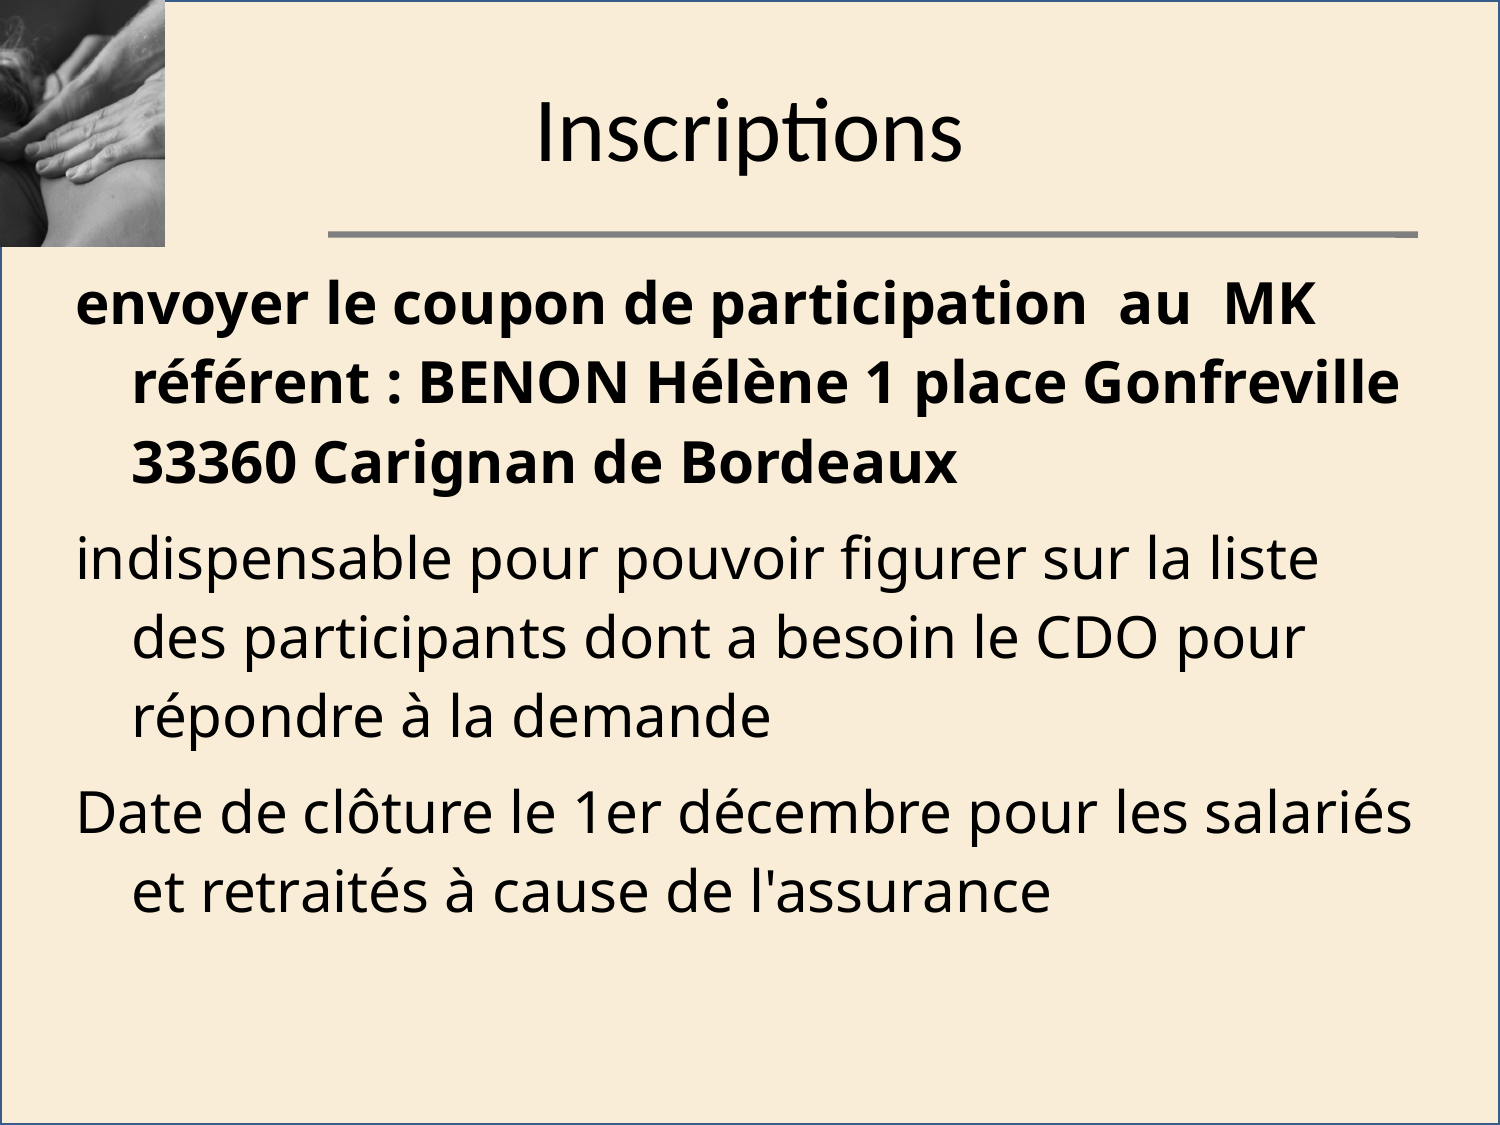

# Inscriptions
envoyer le coupon de participation au MK référent : BENON Hélène 1 place Gonfreville 33360 Carignan de Bordeaux
indispensable pour pouvoir figurer sur la liste des participants dont a besoin le CDO pour répondre à la demande
Date de clôture le 1er décembre pour les salariés et retraités à cause de l'assurance